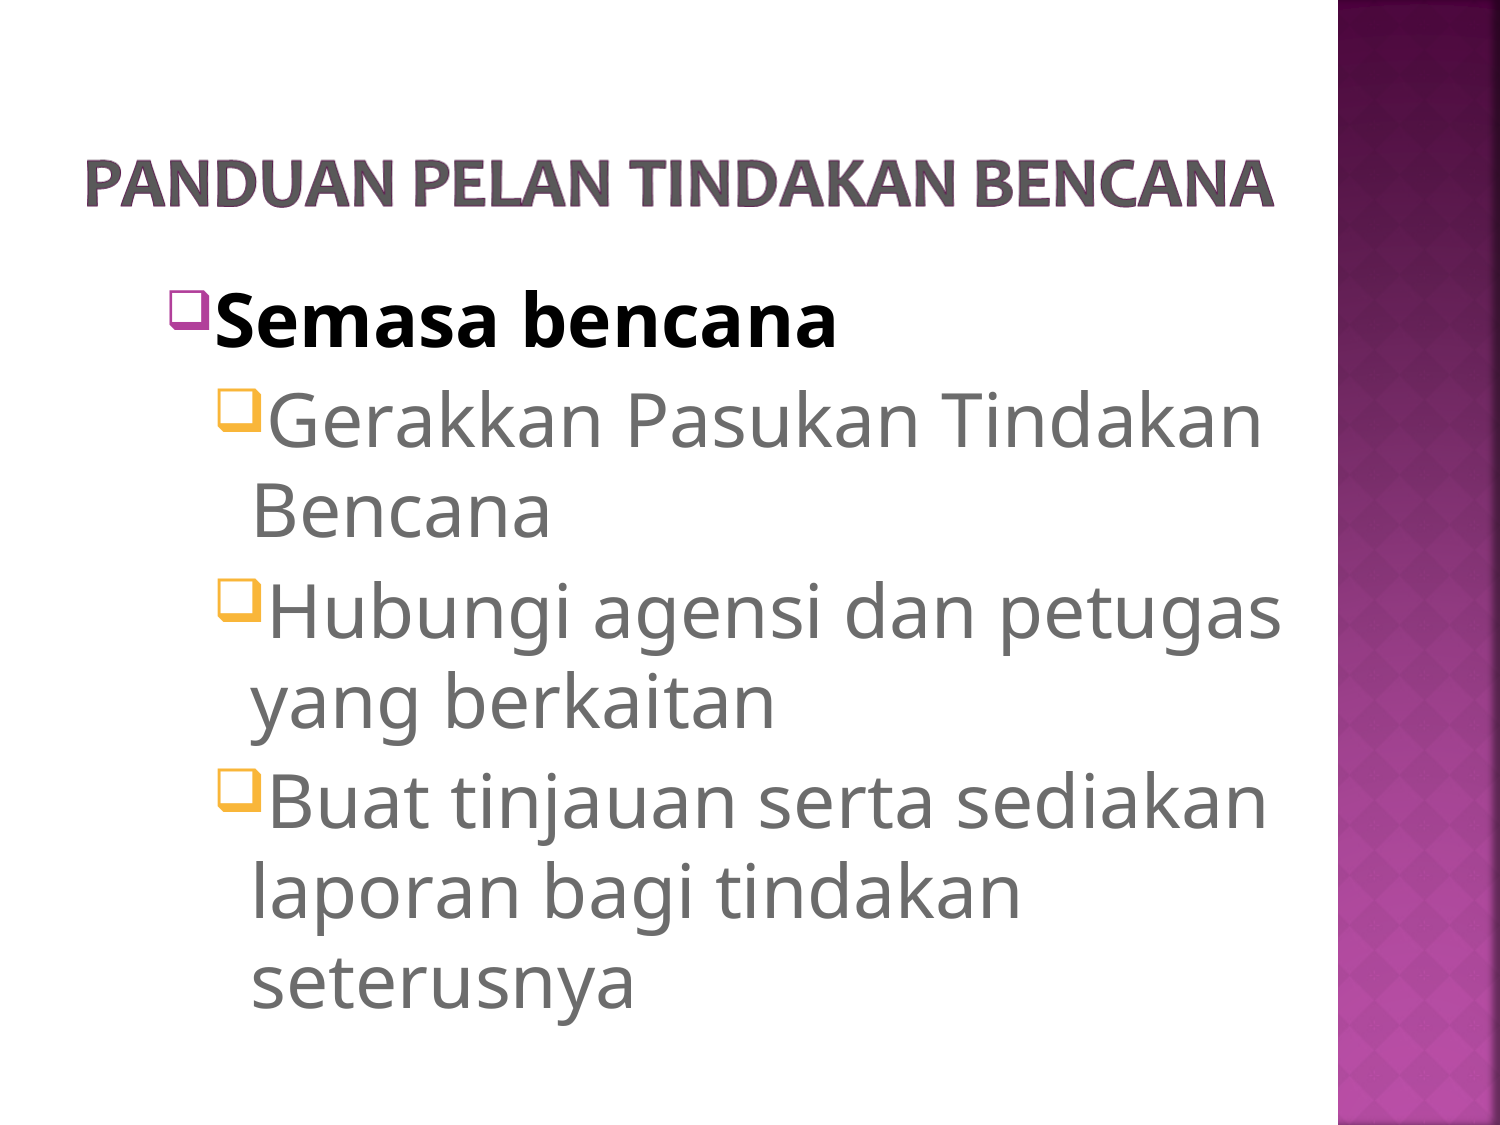

# Semasa bencana
Gerakkan Pasukan Tindakan Bencana
Hubungi agensi dan petugas yang berkaitan
Buat tinjauan serta sediakan laporan bagi tindakan seterusnya